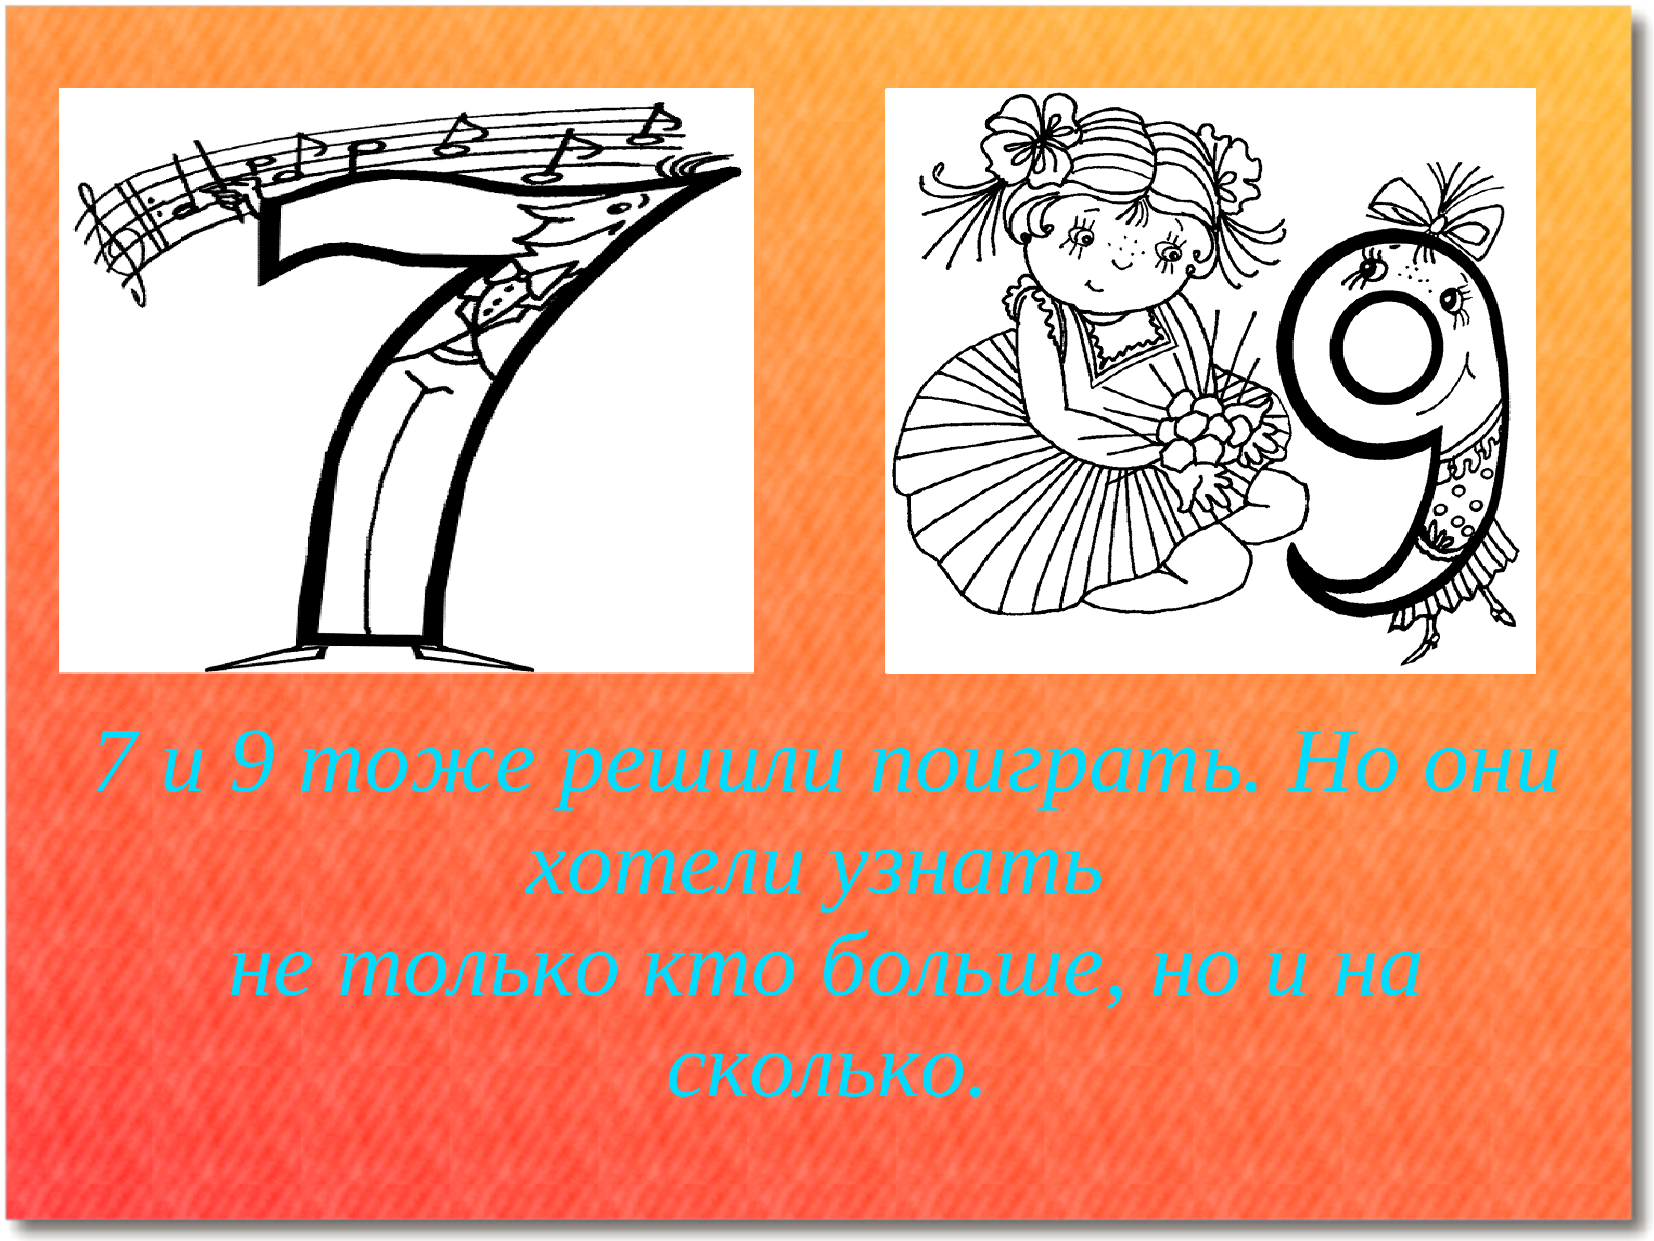

# 7 и 9 тоже решили поиграть. Но они хотели узнать
не только кто больше, но и на сколько.